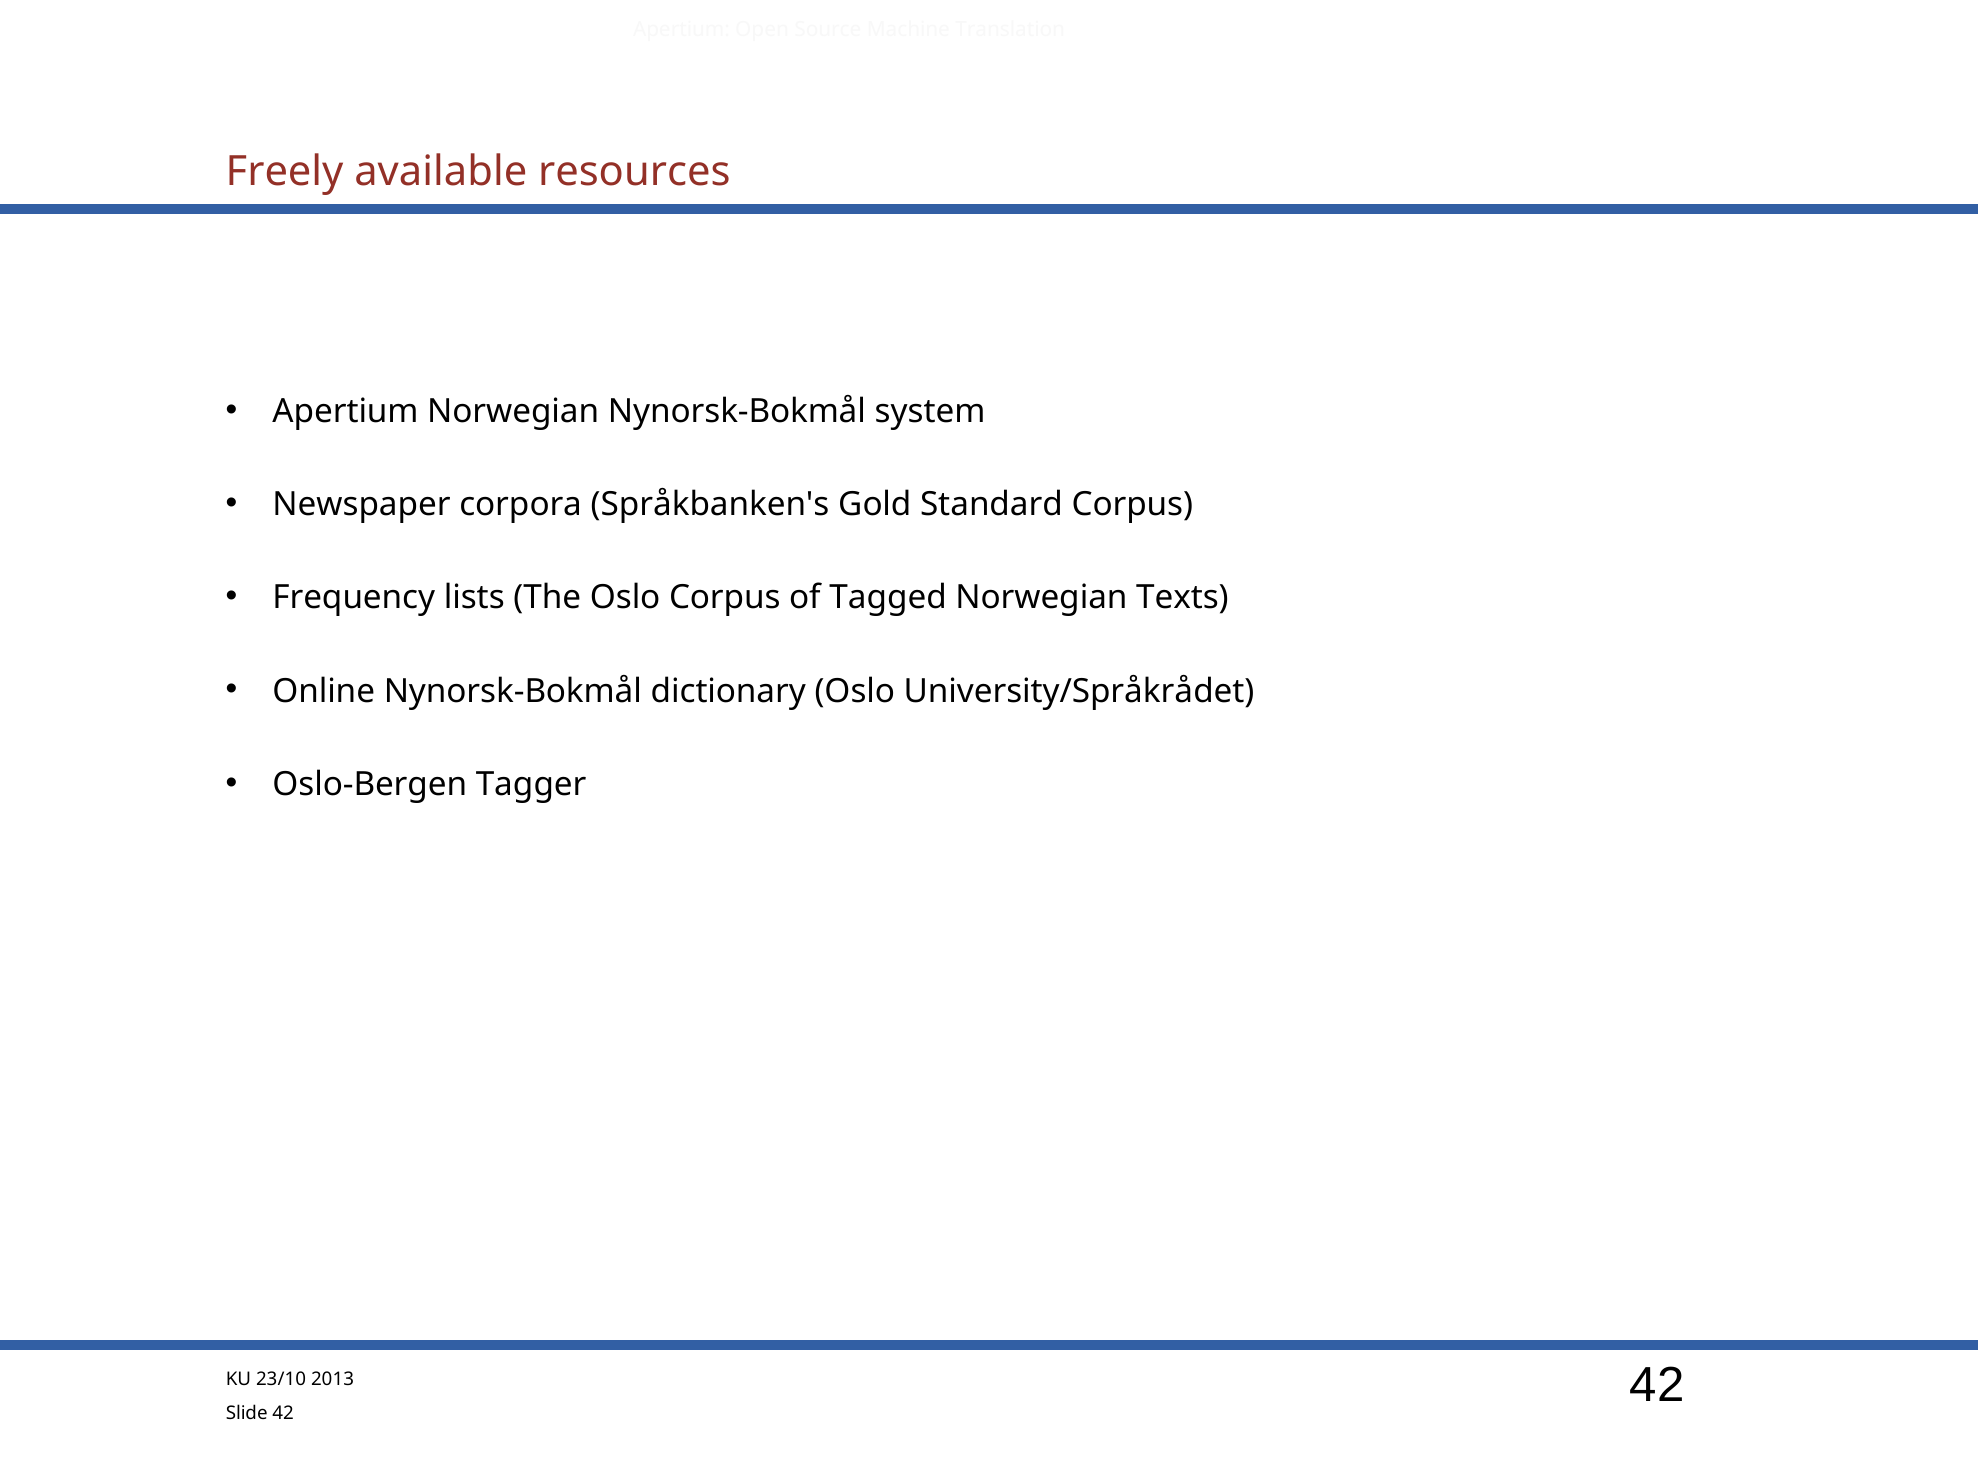

Apertium: Open Source Machine Translation
# Freely available resources
Apertium Norwegian Nynorsk-Bokmål system
Newspaper corpora (Språkbanken's Gold Standard Corpus)
Frequency lists (The Oslo Corpus of Tagged Norwegian Texts)
Online Nynorsk-Bokmål dictionary (Oslo University/Språkrådet)
Oslo-Bergen Tagger
KU 23/10 2013
Slide